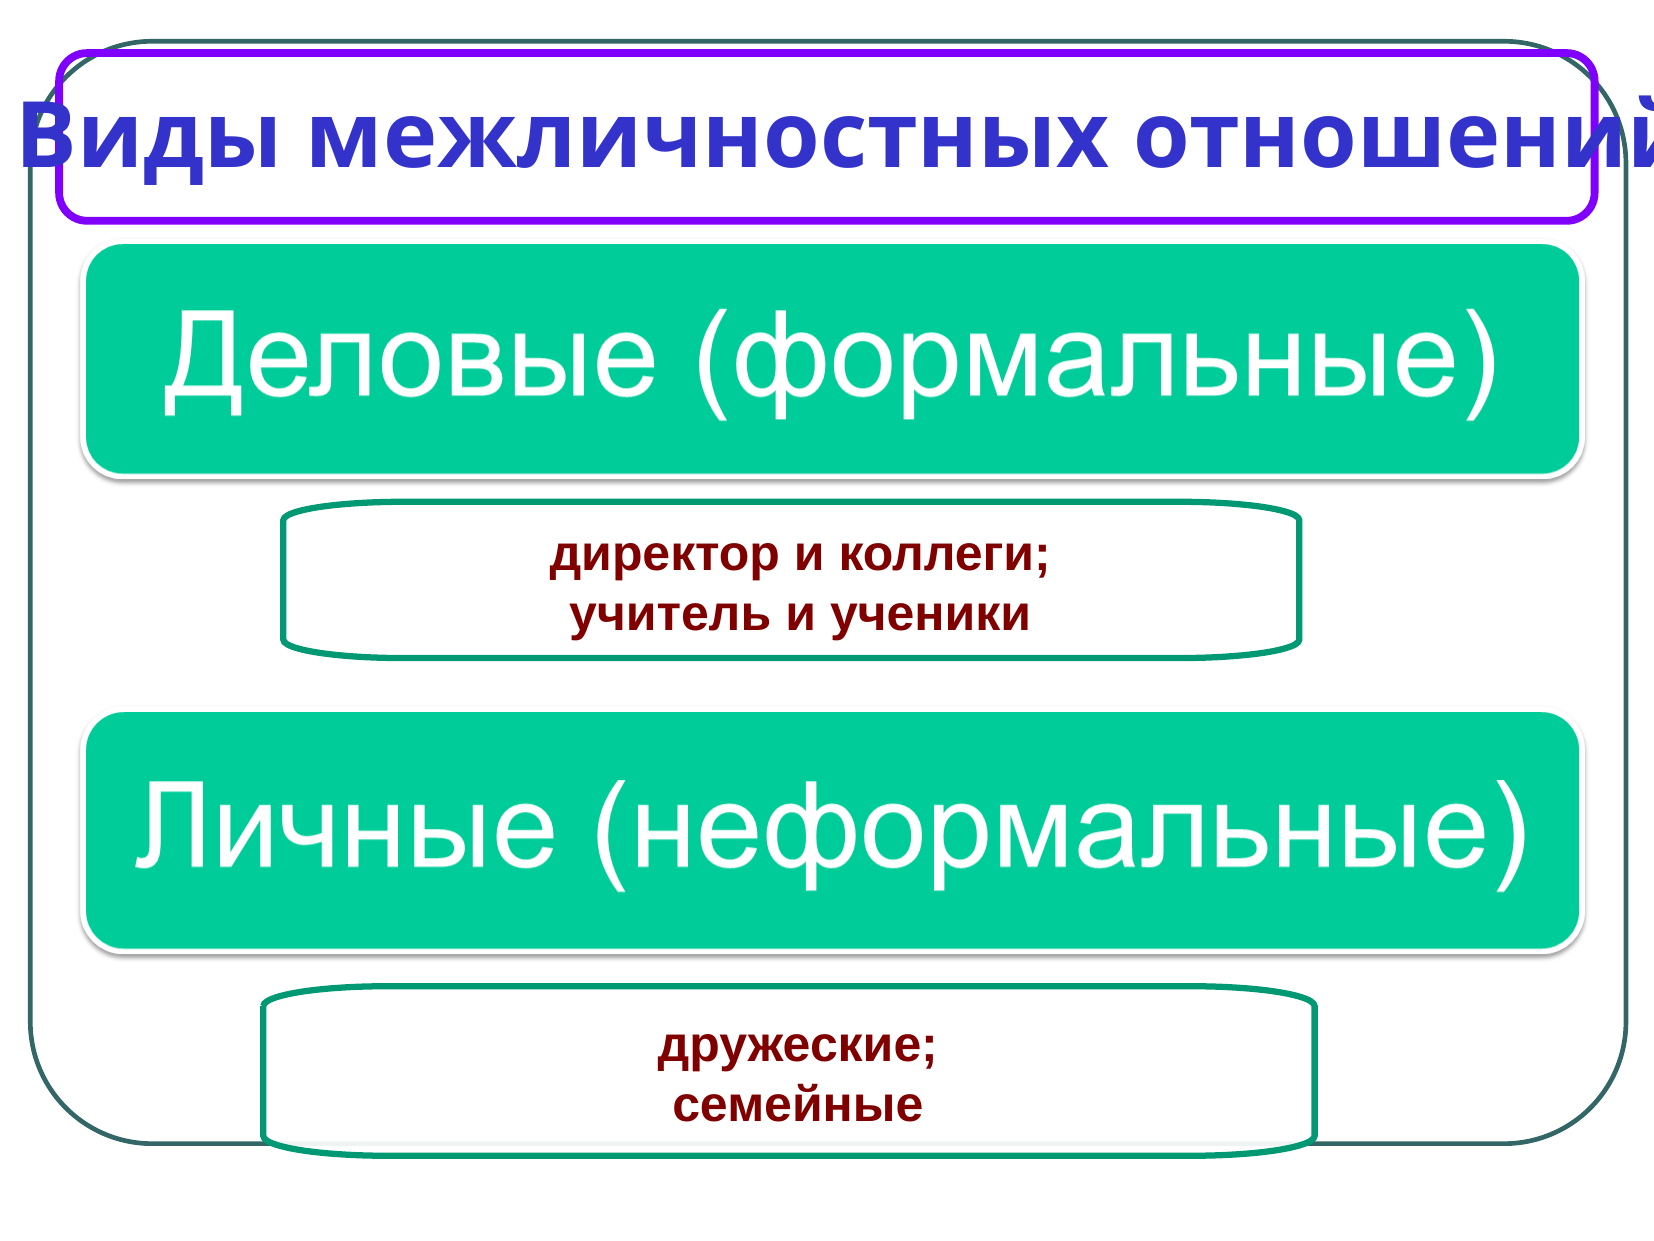

Виды межличностных отношений
директор и коллеги;
учитель и ученики
дружеские;
семейные